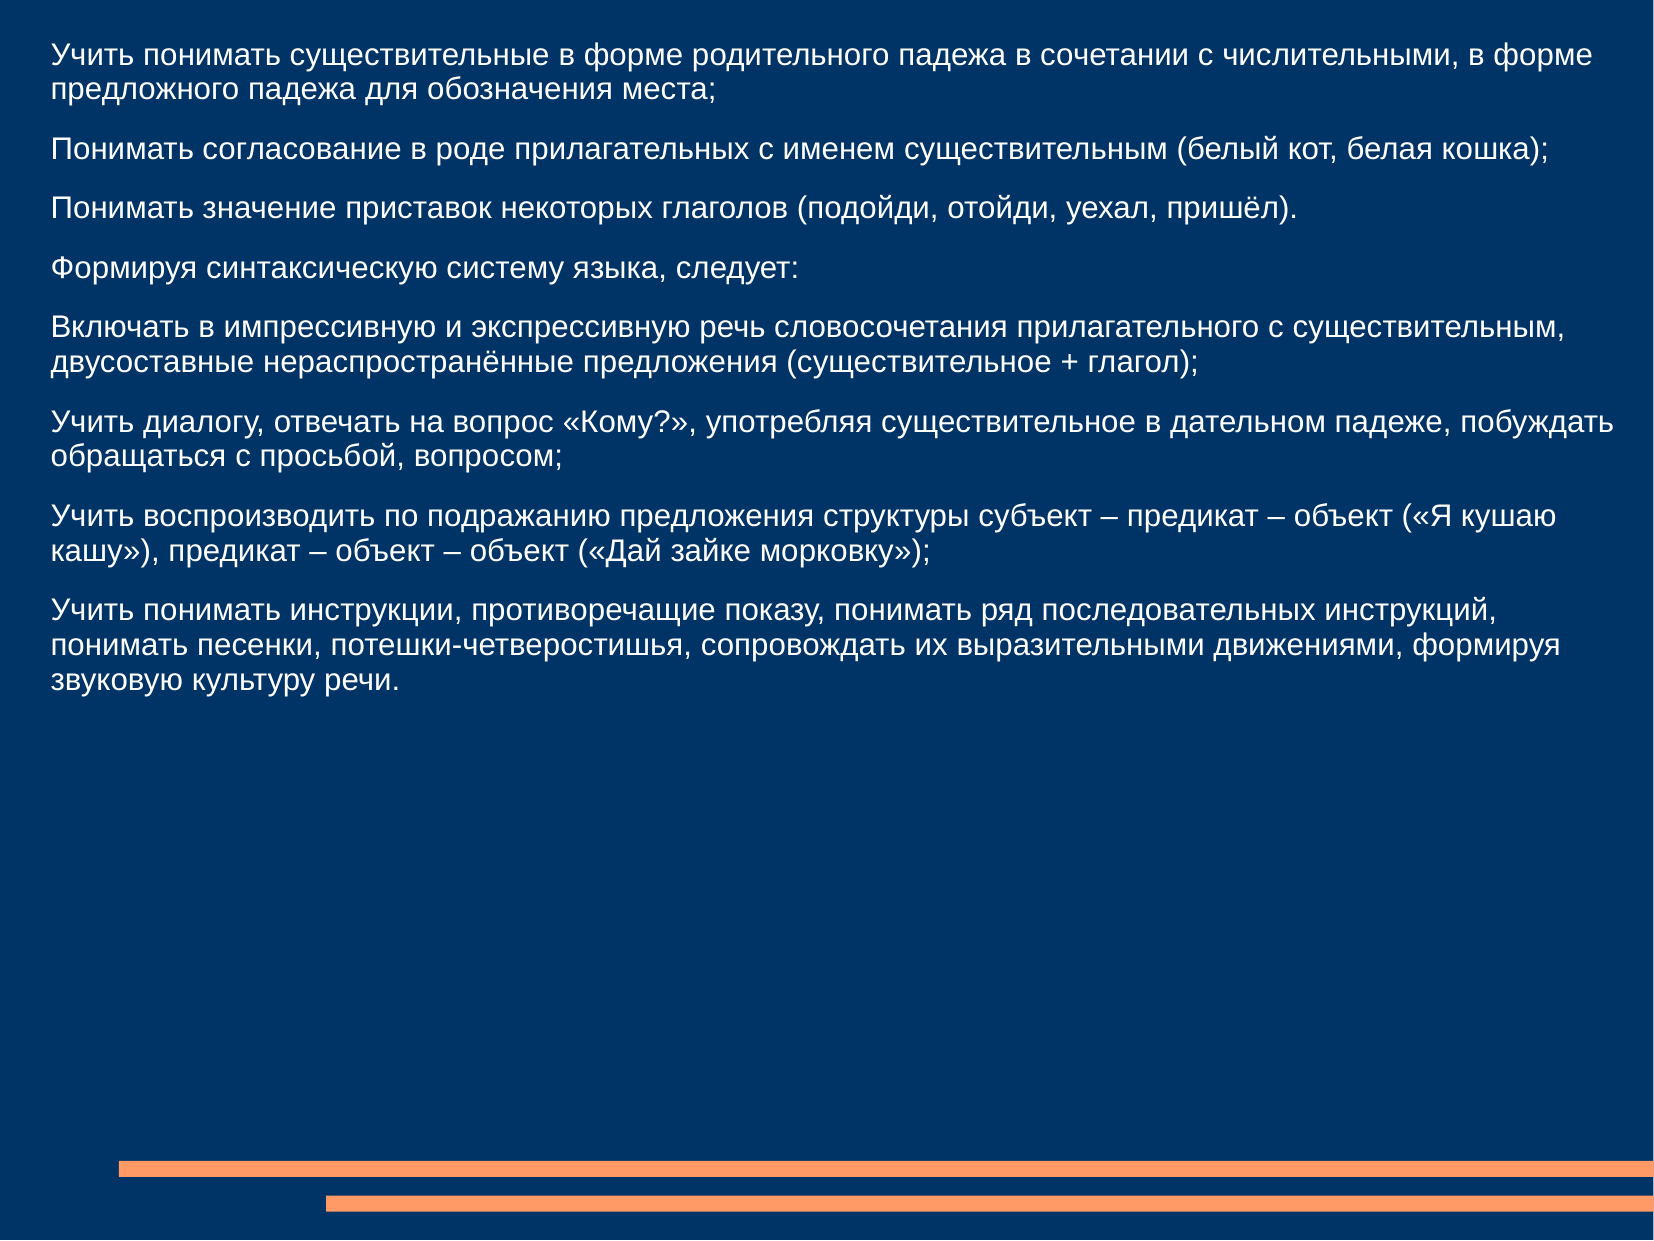

Учить понимать существительные в форме родительного падежа в сочетании с числительными, в форме предложного падежа для обозначения места;
Понимать согласование в роде прилагательных с именем существительным (белый кот, белая кошка);
Понимать значение приставок некоторых глаголов (подойди, отойди, уехал, пришёл).
Формируя синтаксическую систему языка, следует:
Включать в импрессивную и экспрессивную речь словосочетания прилагательного с существительным, двусоставные нераспространённые предложения (существительное + глагол);
Учить диалогу, отвечать на вопрос «Кому?», употребляя существительное в дательном падеже, побуждать обращаться с просьбой, вопросом;
Учить воспроизводить по подражанию предложения структуры субъект – предикат – объект («Я кушаю кашу»), предикат – объект – объект («Дай зайке морковку»);
Учить понимать инструкции, противоречащие показу, понимать ряд последовательных инструкций, понимать песенки, потешки-четверостишья, сопровождать их выразительными движениями, формируя звуковую культуру речи.